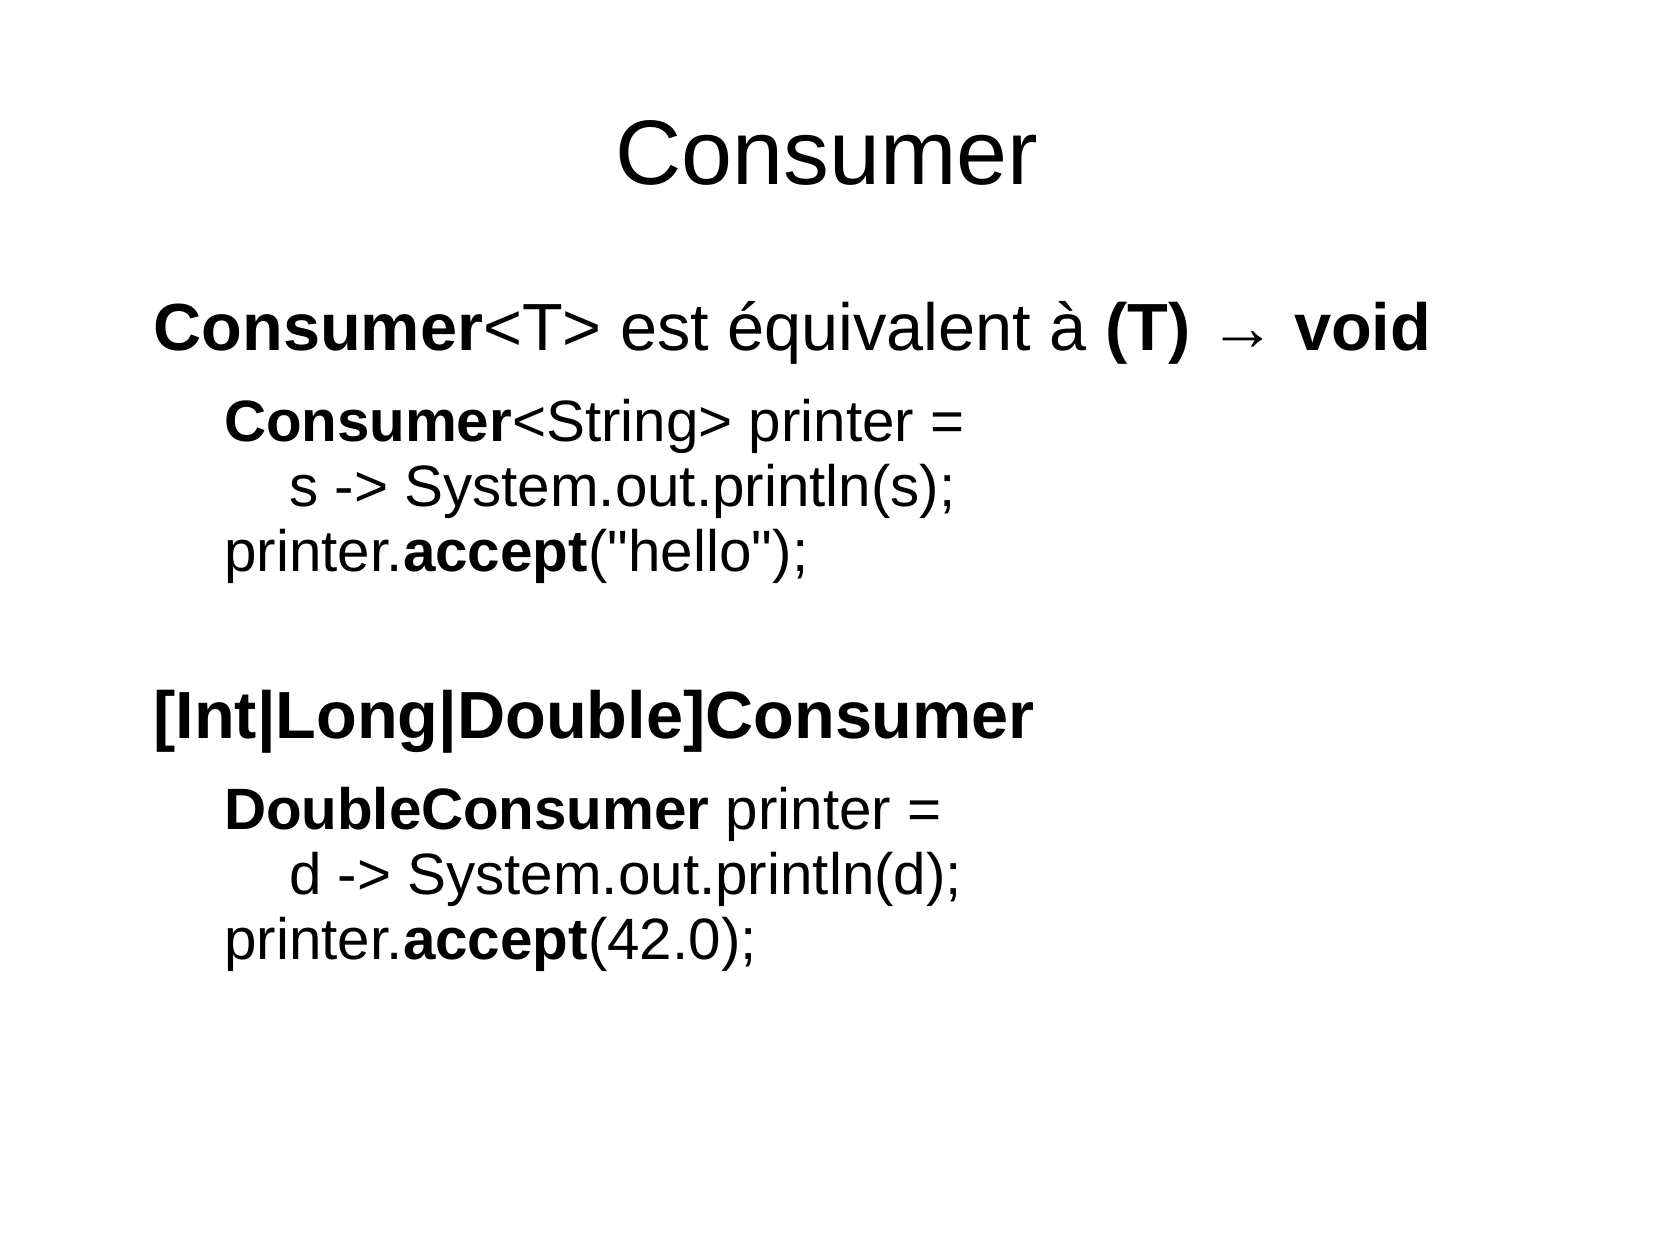

# Consumer
Consumer<T> est équivalent à (T) → void
Consumer<String> printer =
 s -> System.out.println(s);
printer.accept("hello");
[Int|Long|Double]Consumer
DoubleConsumer printer =
 d -> System.out.println(d);
printer.accept(42.0);